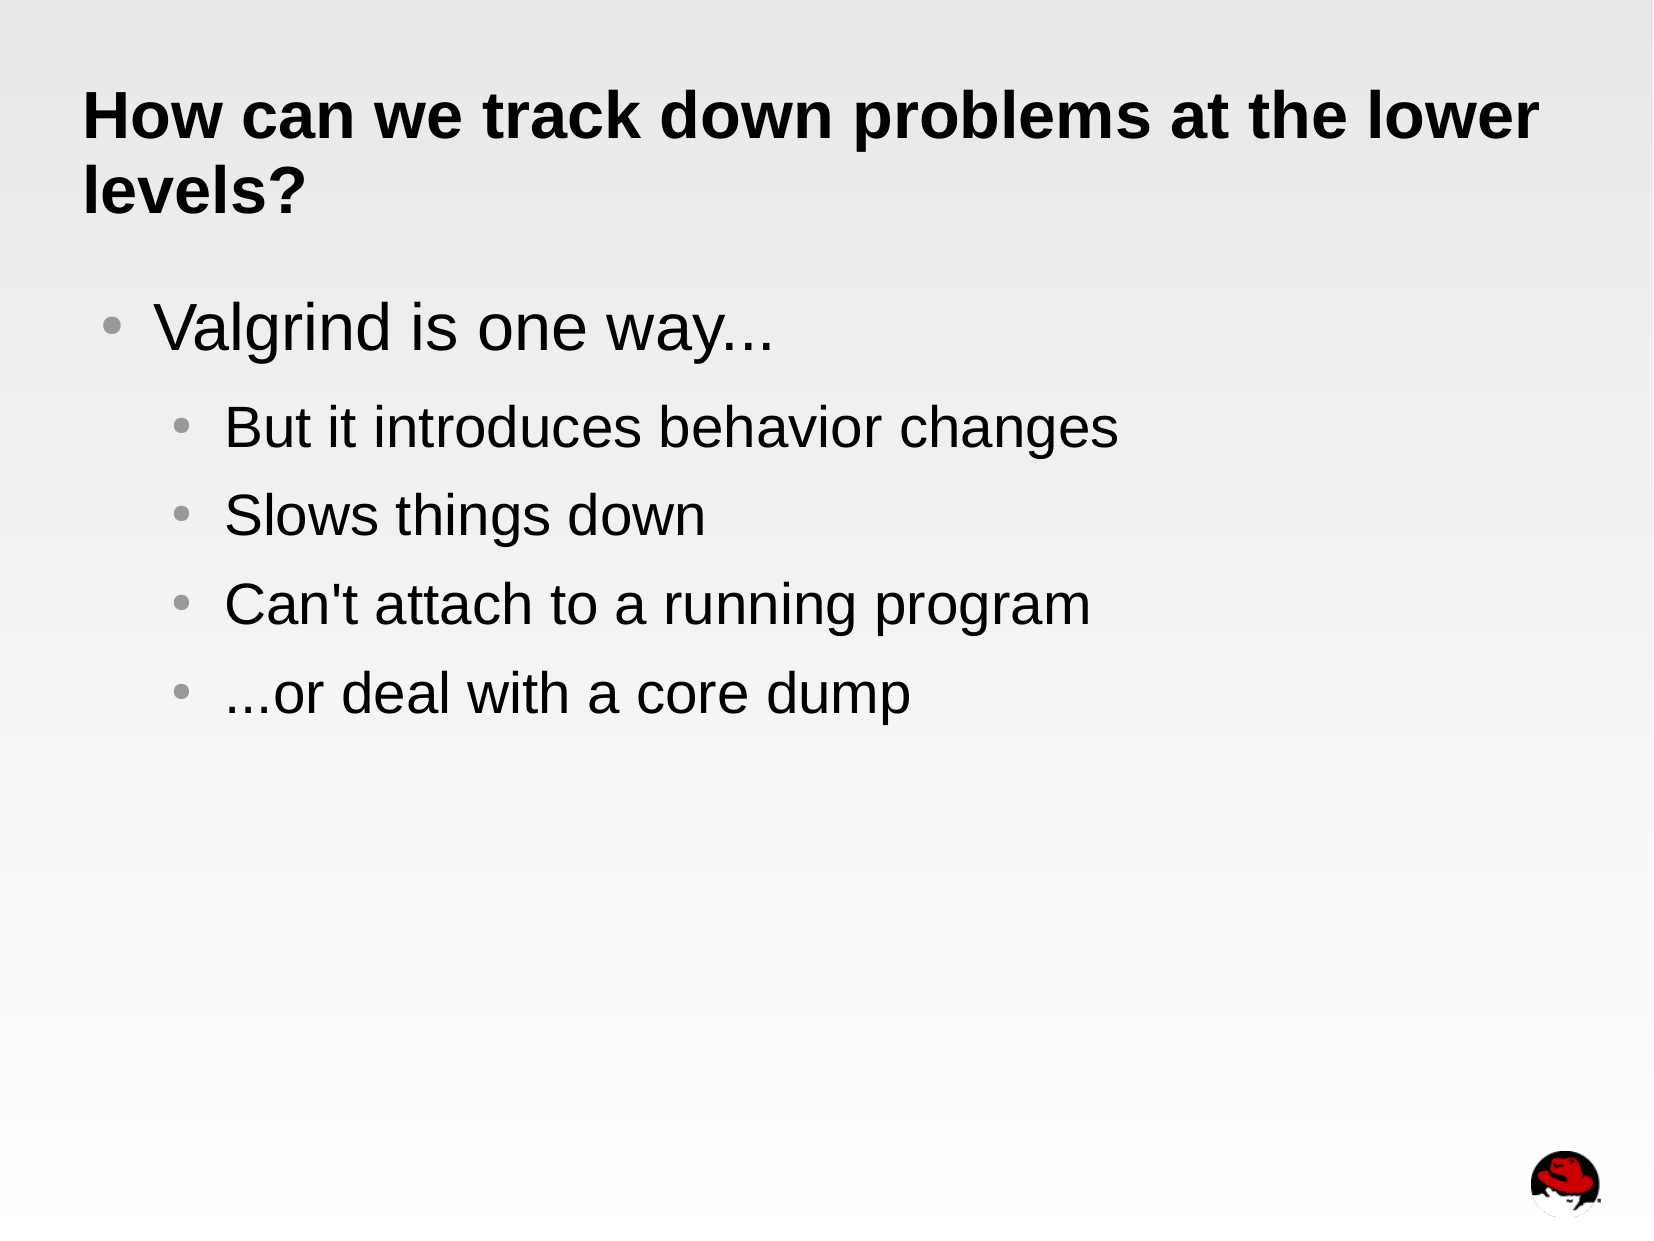

# How can we track down problems at the lower levels?
Valgrind is one way...
But it introduces behavior changes
Slows things down
Can't attach to a running program
...or deal with a core dump